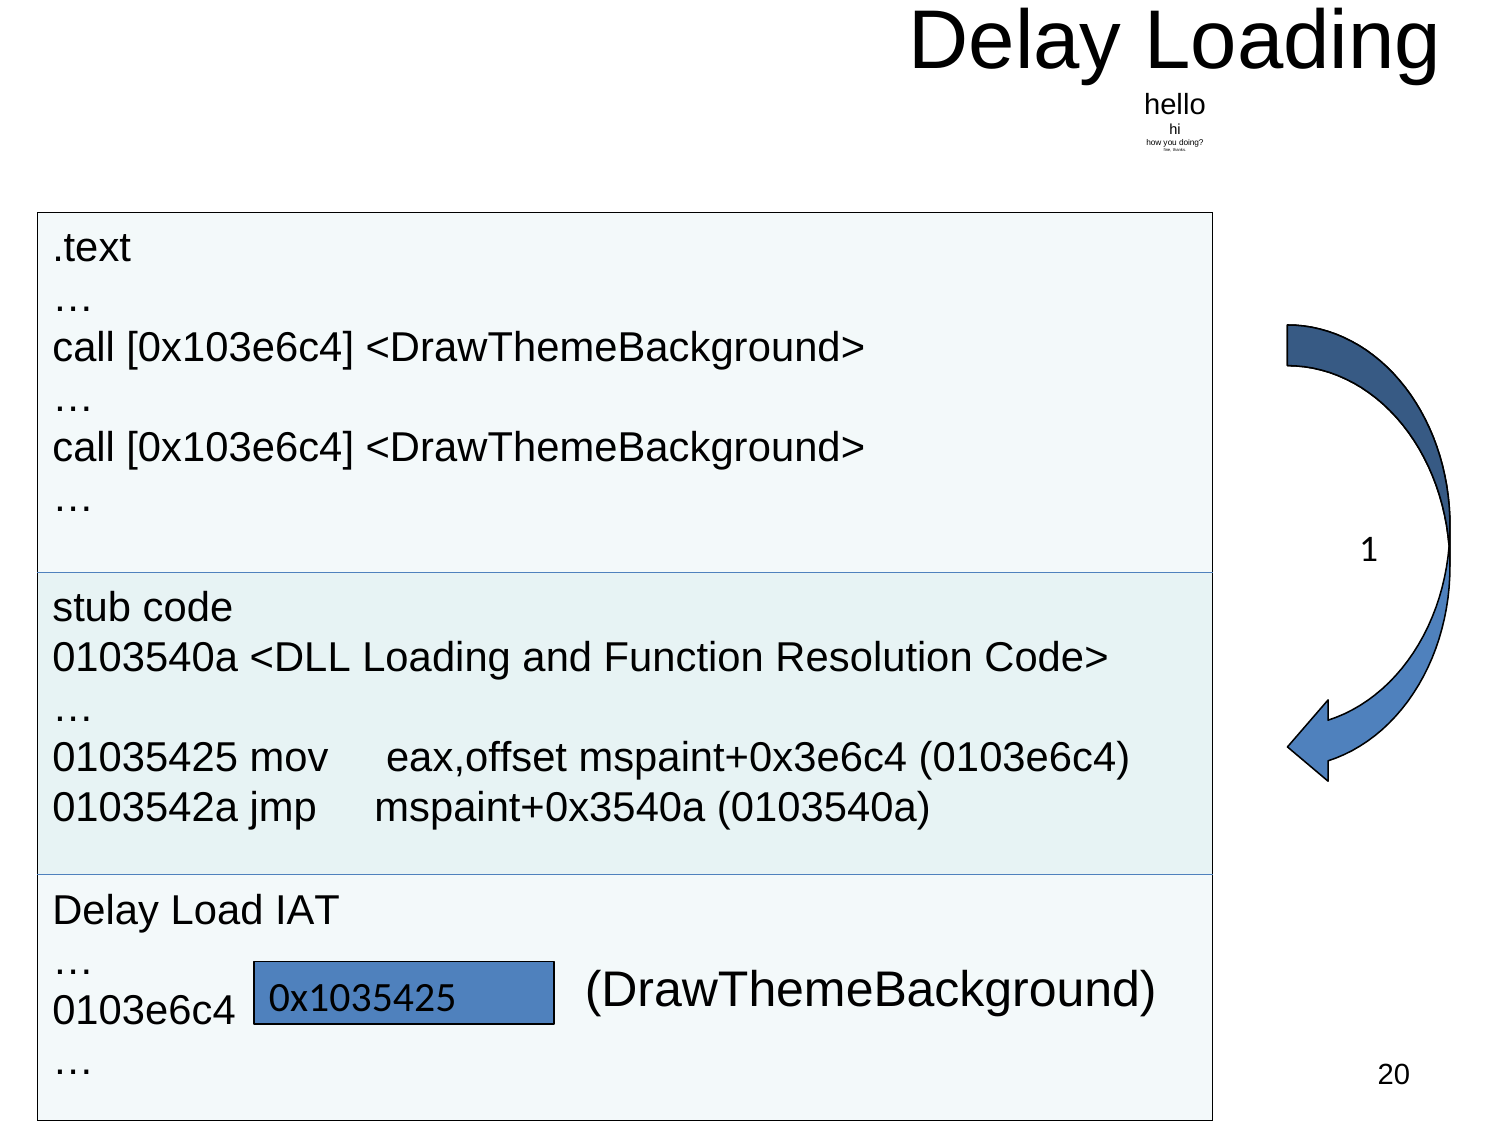

# Delay Loading hello hi how you doing? fine, thanks.
| .text … call [0x103e6c4] <DrawThemeBackground> … call [0x103e6c4] <DrawThemeBackground> … |
| --- |
| stub code 0103540a <DLL Loading and Function Resolution Code> … 01035425 mov eax,offset mspaint+0x3e6c4 (0103e6c4) 0103542a jmp mspaint+0x3540a (0103540a) |
| Delay Load IAT … 0103e6c4 … |
1
(DrawThemeBackground)
0x1035425